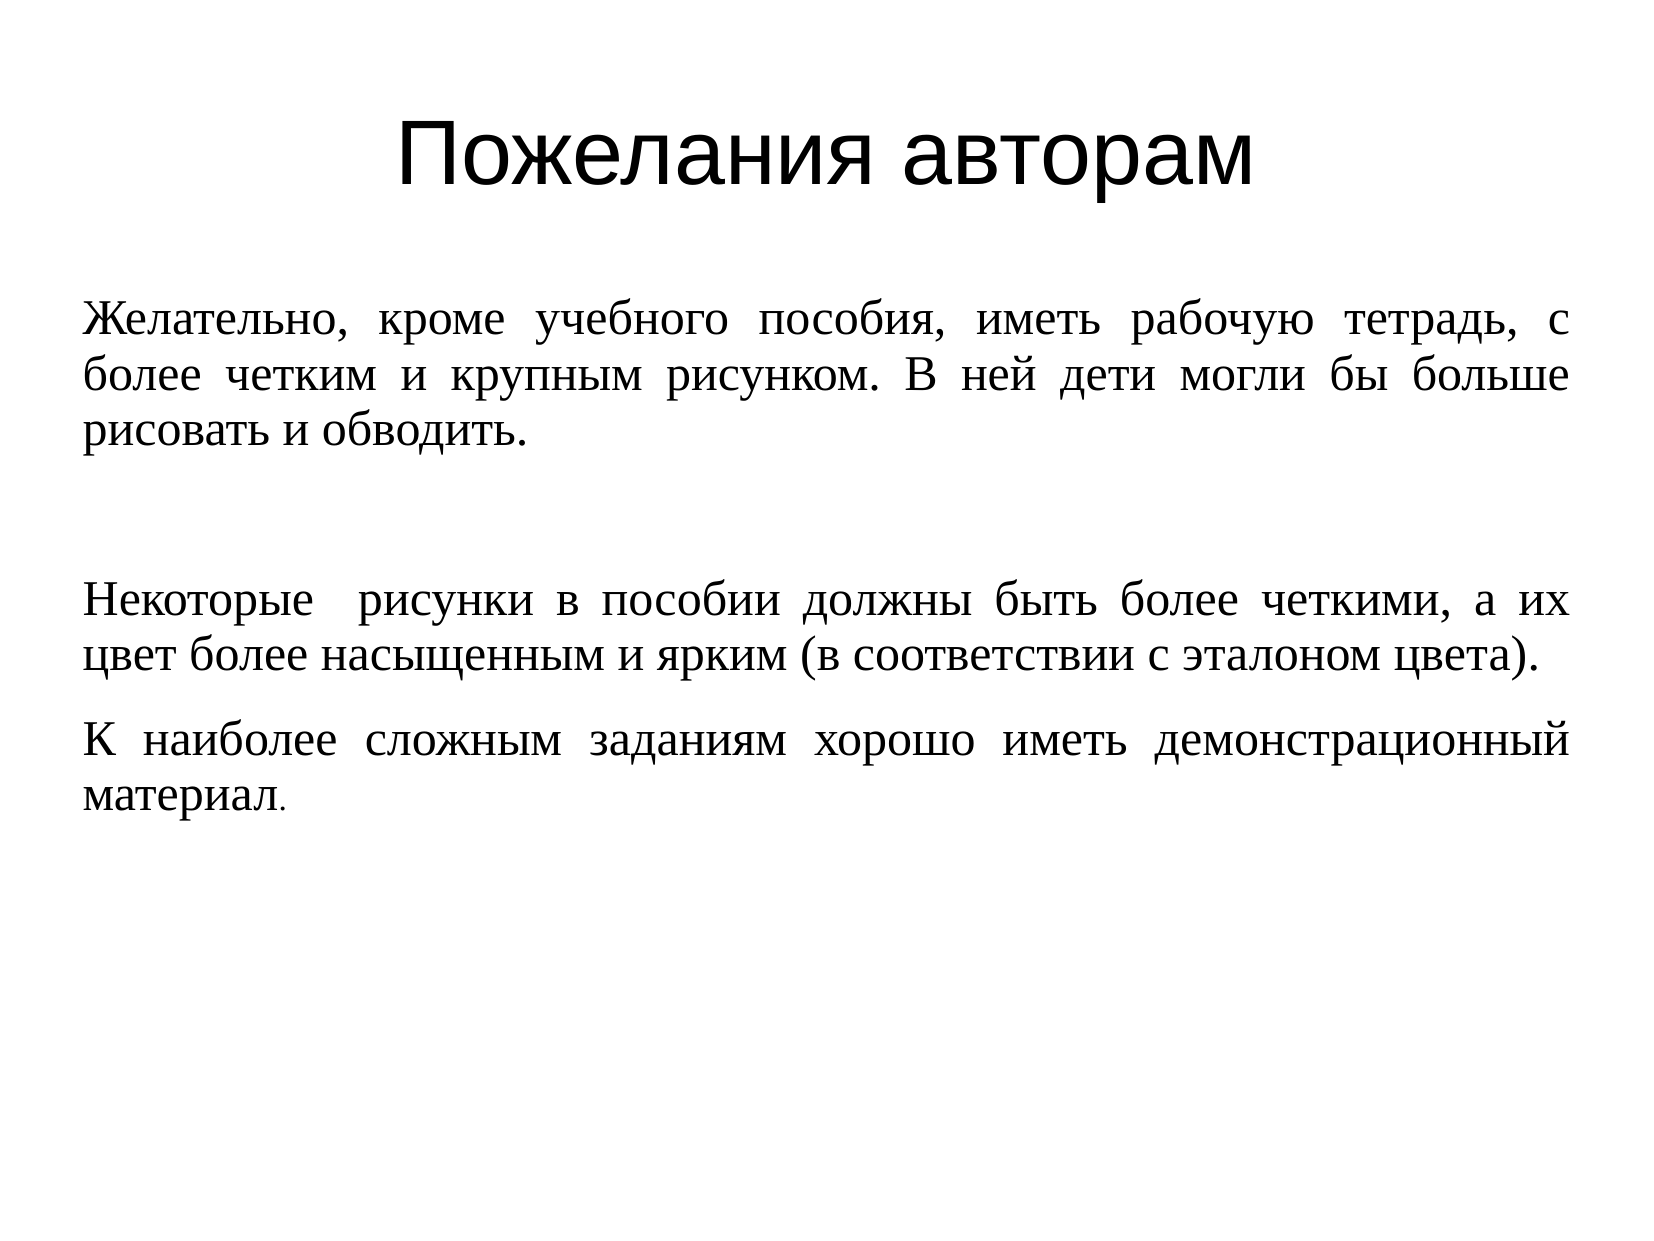

# Пожелания авторам
Желательно, кроме учебного пособия, иметь рабочую тетрадь, с более четким и крупным рисунком. В ней дети могли бы больше рисовать и обводить.
Некоторые рисунки в пособии должны быть более четкими, а их цвет более насыщенным и ярким (в соответствии с эталоном цвета).
К наиболее сложным заданиям хорошо иметь демонстрационный материал.